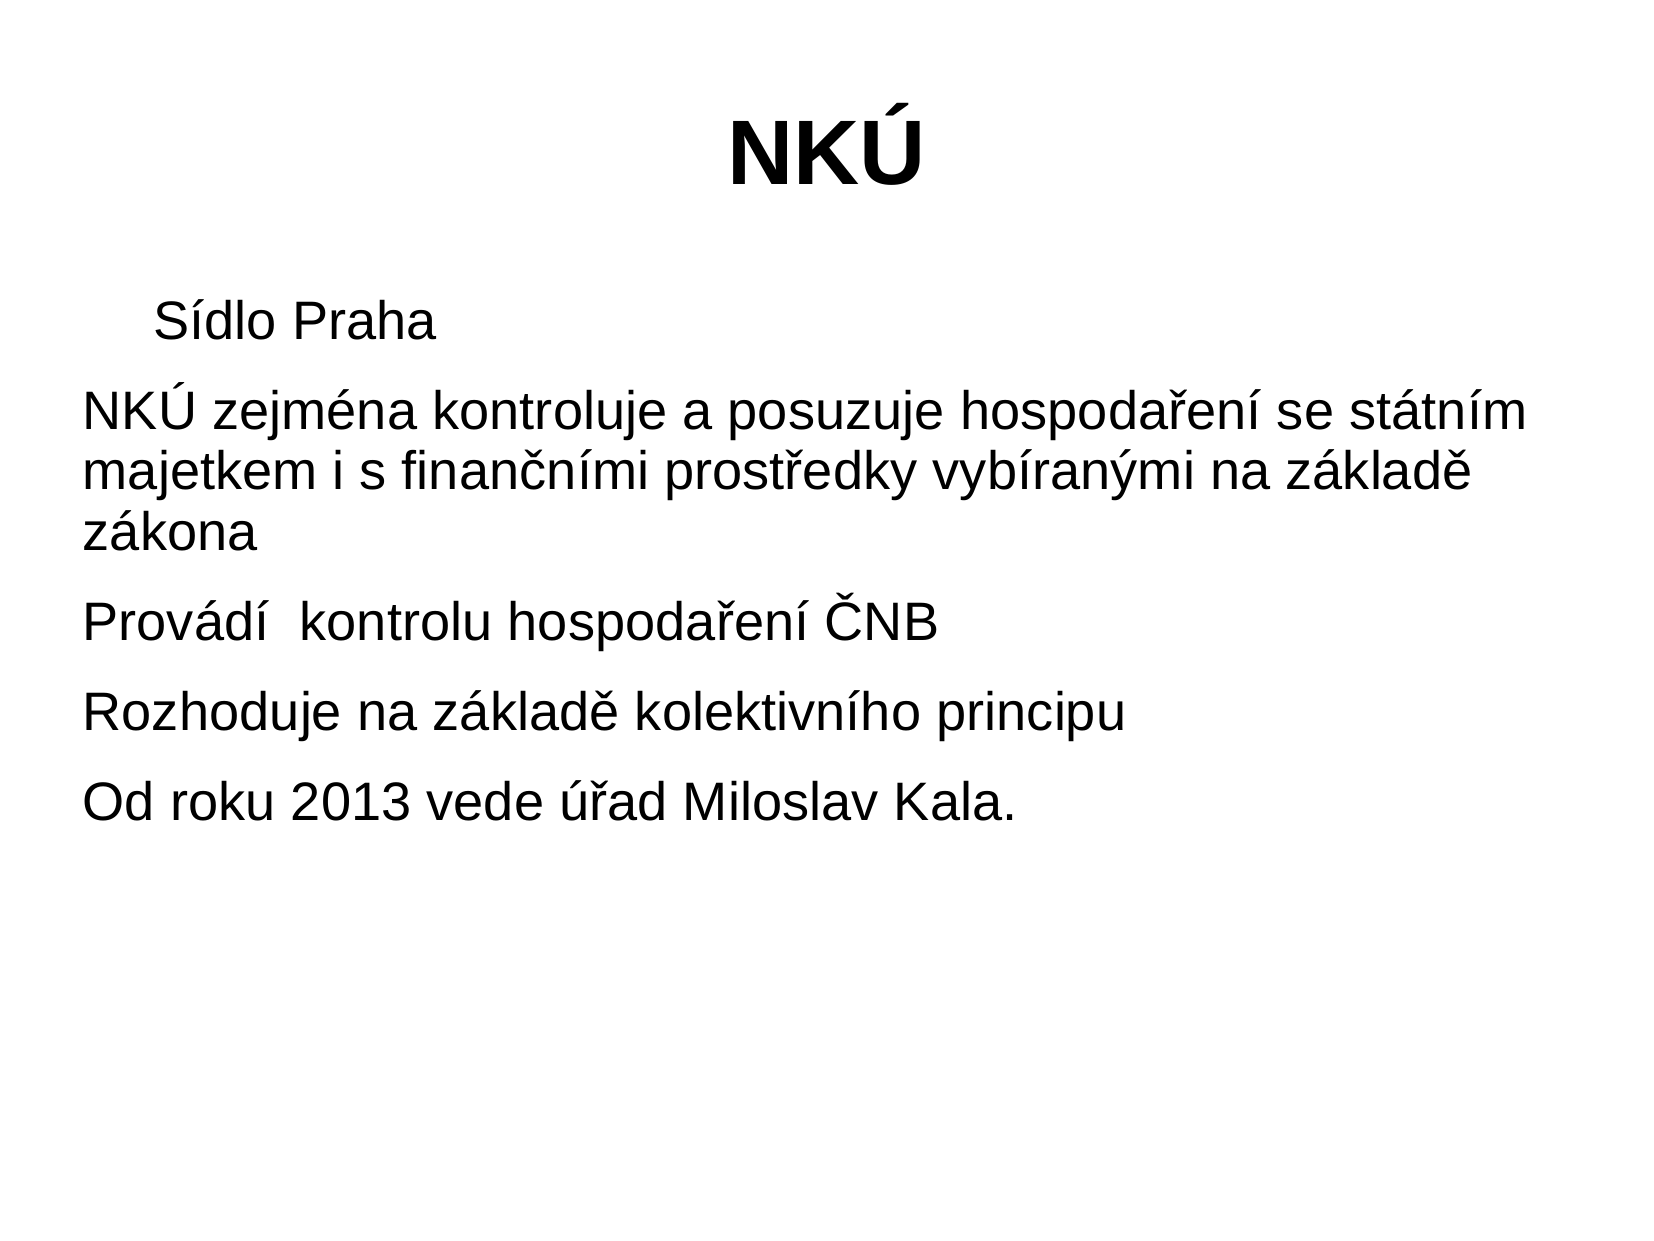

# NKÚ
Sídlo Praha
NKÚ zejména kontroluje a posuzuje hospodaření se státním majetkem i s finančními prostředky vybíranými na základě zákona
Provádí kontrolu hospodaření ČNB
Rozhoduje na základě kolektivního principu
Od roku 2013 vede úřad Miloslav Kala.